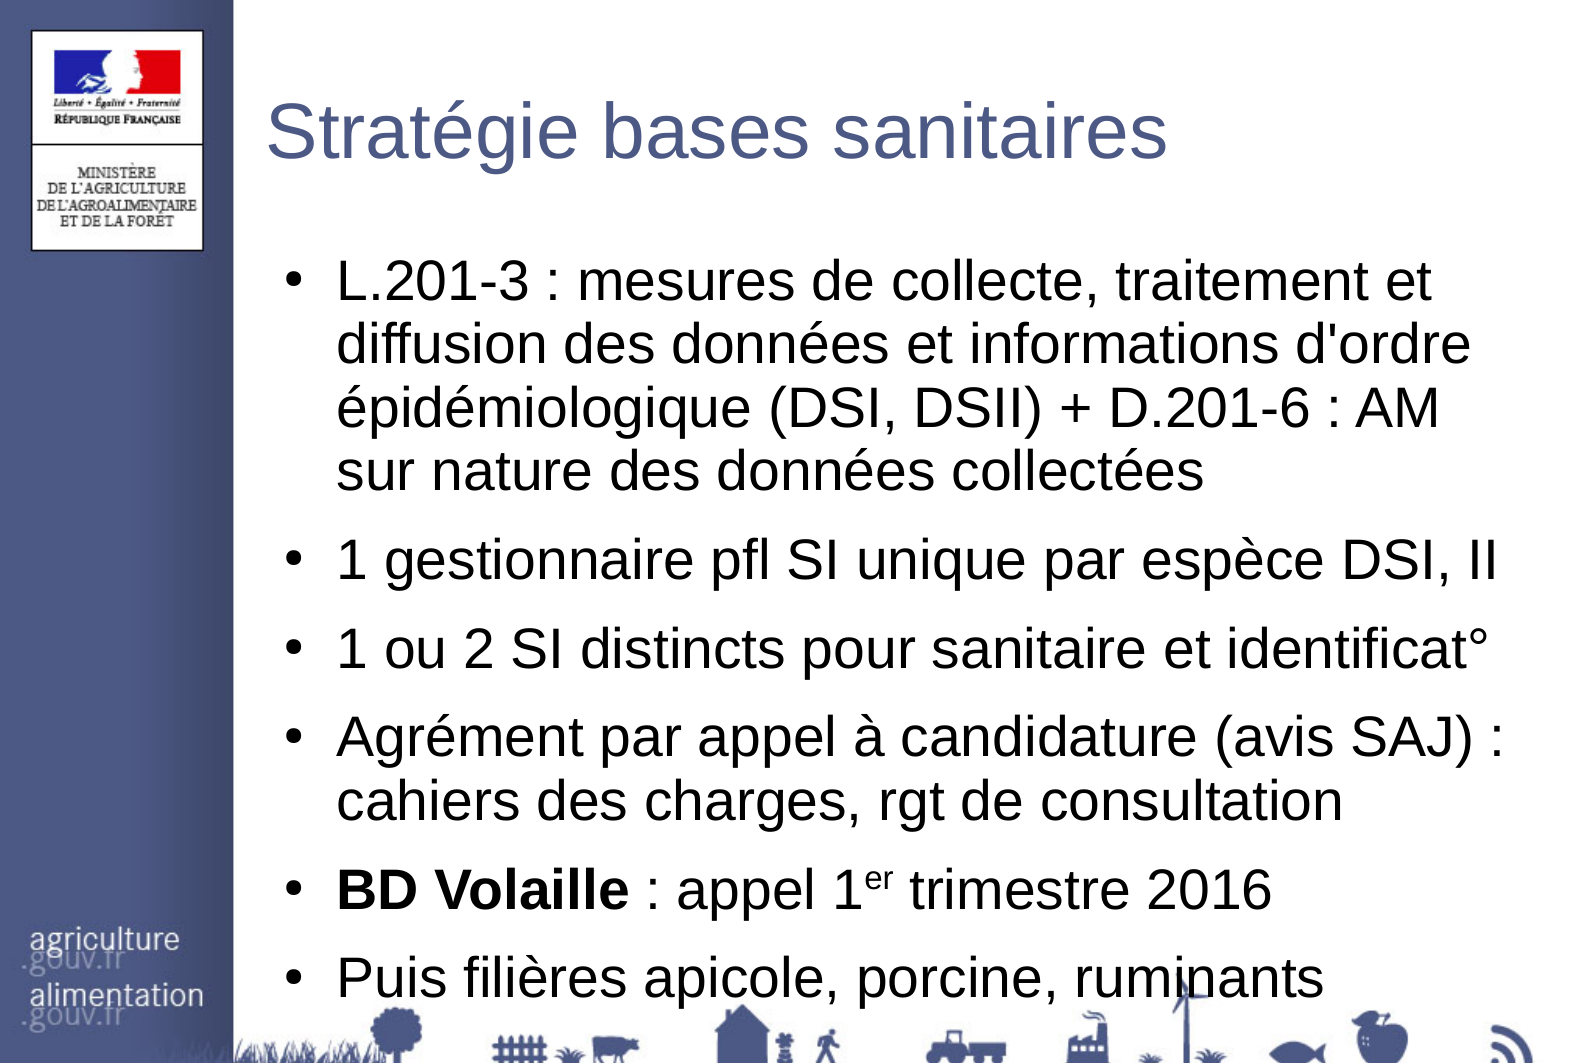

# Stratégie bases sanitaires
L.201-3 : mesures de collecte, traitement et diffusion des données et informations d'ordre épidémiologique (DSI, DSII) + D.201-6 : AM sur nature des données collectées
1 gestionnaire pfl SI unique par espèce DSI, II
1 ou 2 SI distincts pour sanitaire et identificat°
Agrément par appel à candidature (avis SAJ) : cahiers des charges, rgt de consultation
BD Volaille : appel 1er trimestre 2016
Puis filières apicole, porcine, ruminants